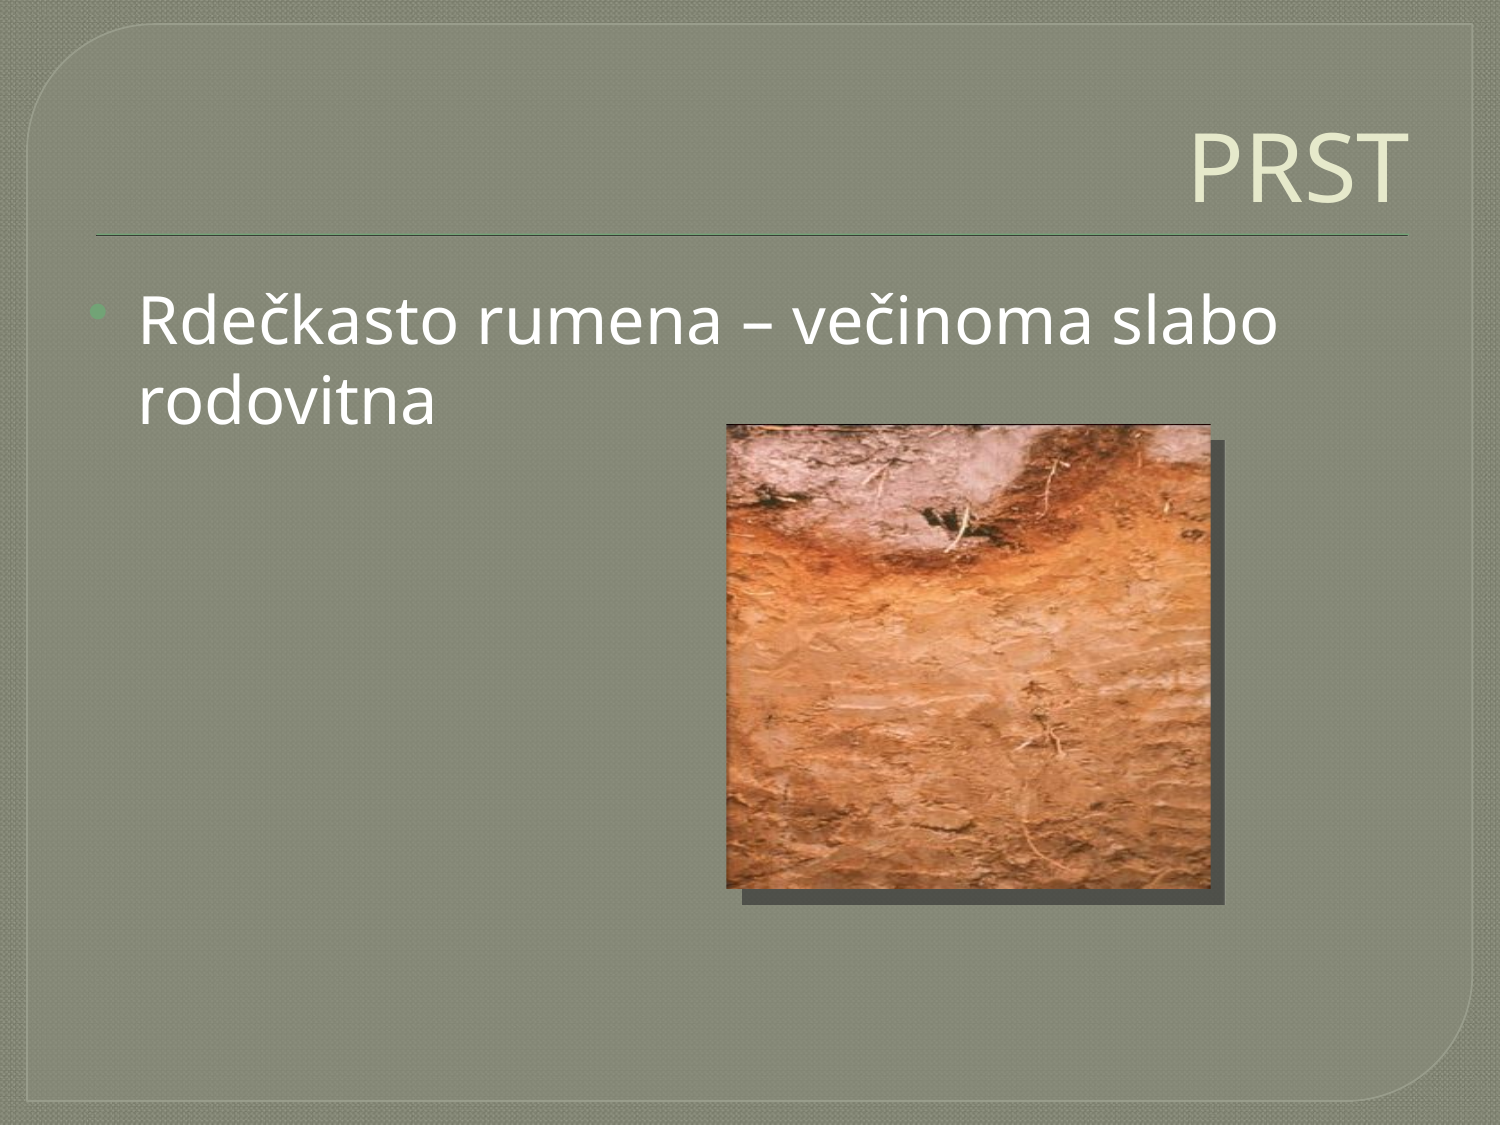

# PRST
Rdečkasto rumena – večinoma slabo rodovitna